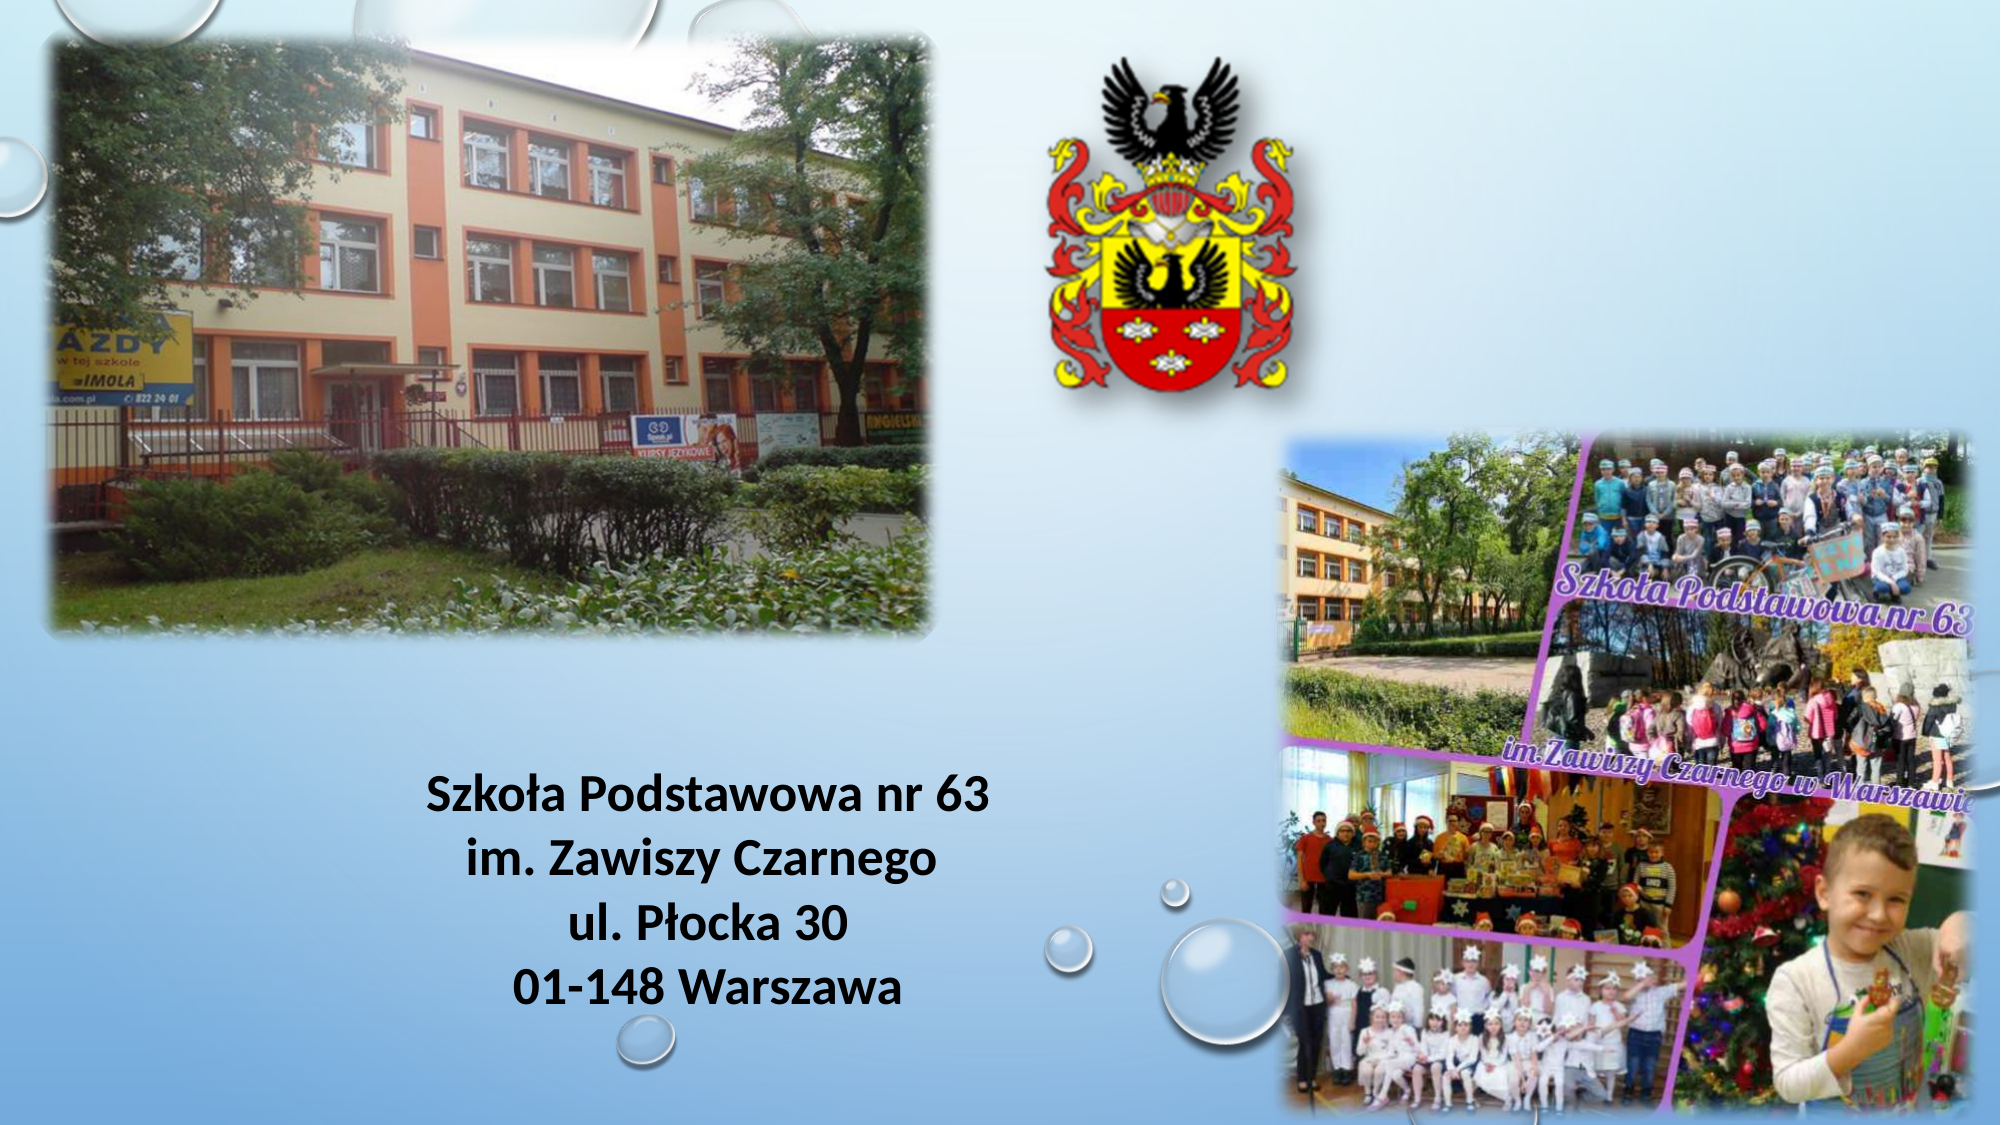

# Szkoła Podstawowa nr 63 im. Zawiszy Czarnego ul. Płocka 30 01-148 Warszawa